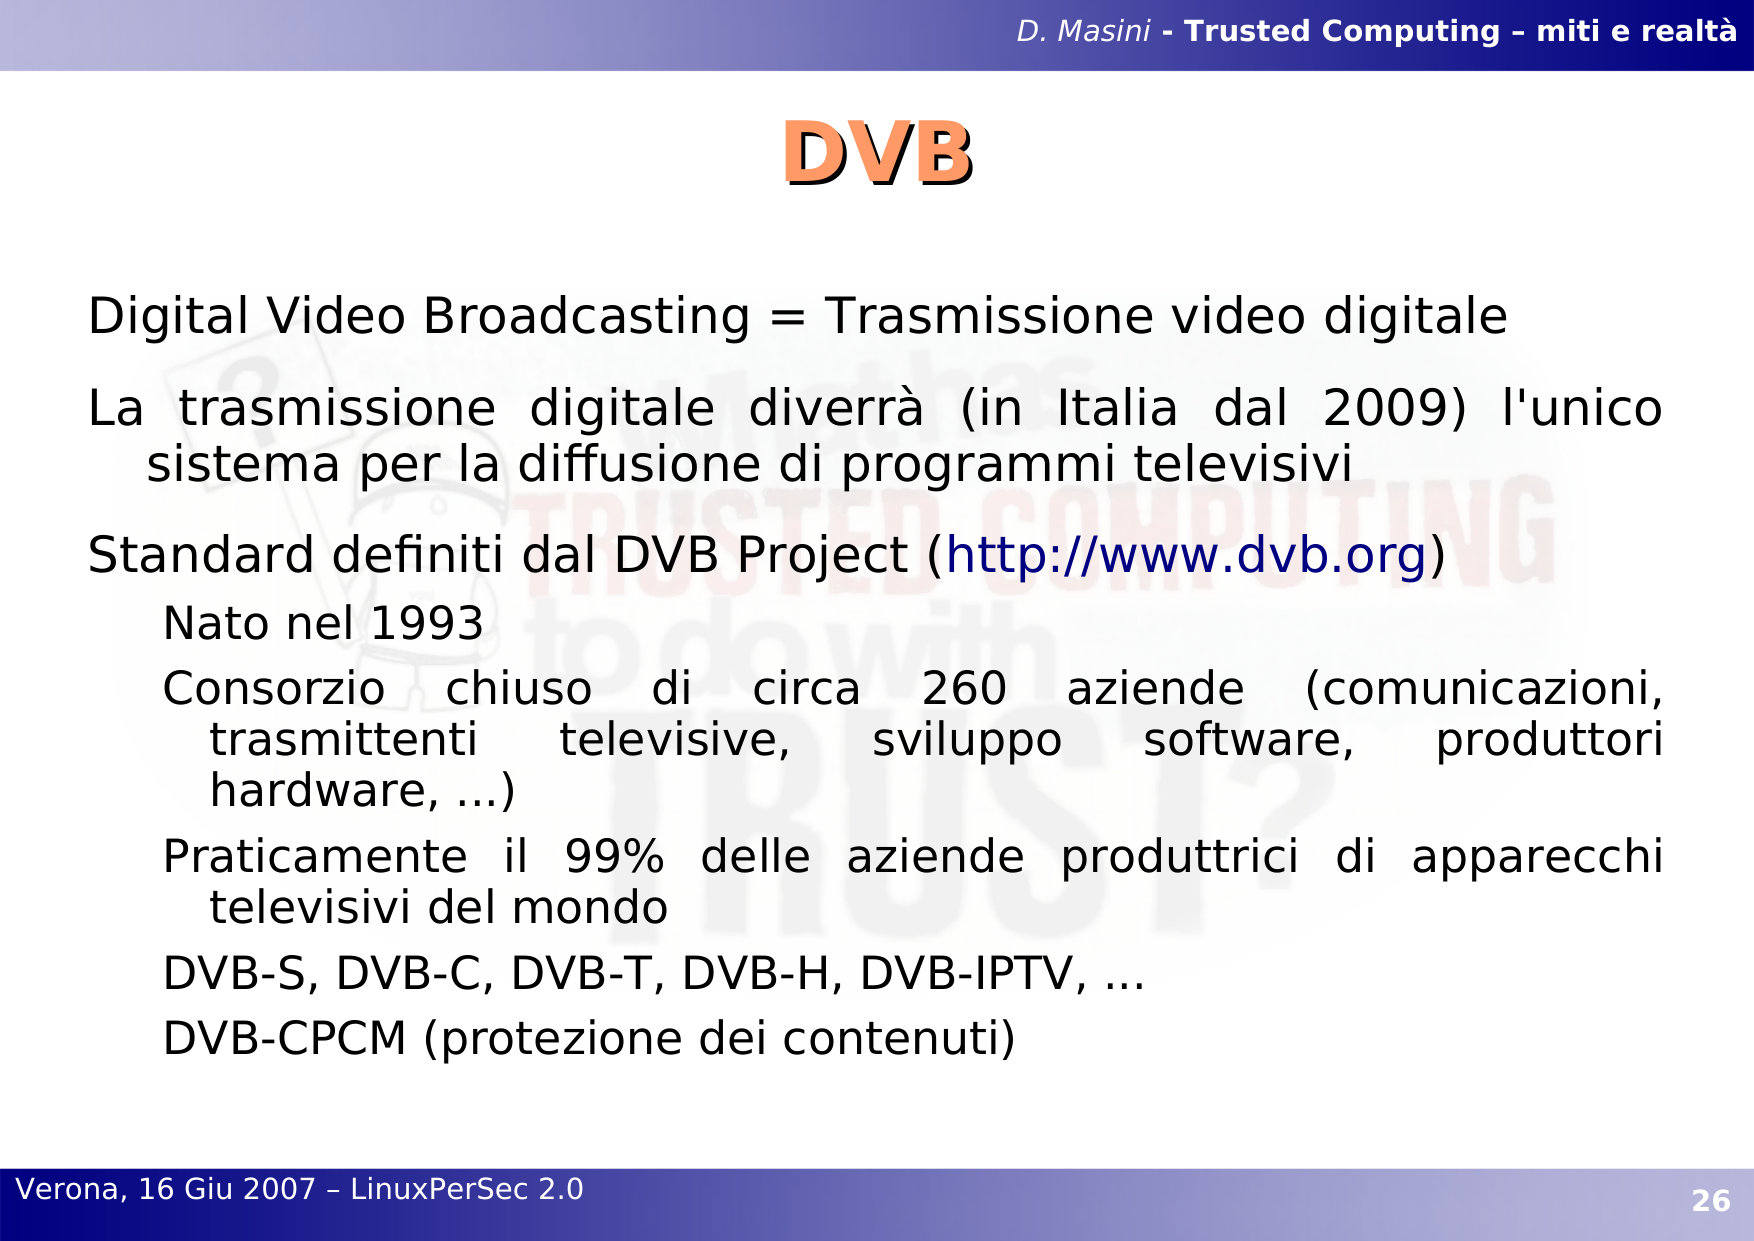

# DVB
Digital Video Broadcasting = Trasmissione video digitale
La trasmissione digitale diverrà (in Italia dal 2009) l'unico sistema per la diffusione di programmi televisivi
Standard definiti dal DVB Project (http://www.dvb.org)
Nato nel 1993
Consorzio chiuso di circa 260 aziende (comunicazioni, trasmittenti televisive, sviluppo software, produttori hardware, ...)
Praticamente il 99% delle aziende produttrici di apparecchi televisivi del mondo
DVB-S, DVB-C, DVB-T, DVB-H, DVB-IPTV, ...
DVB-CPCM (protezione dei contenuti)